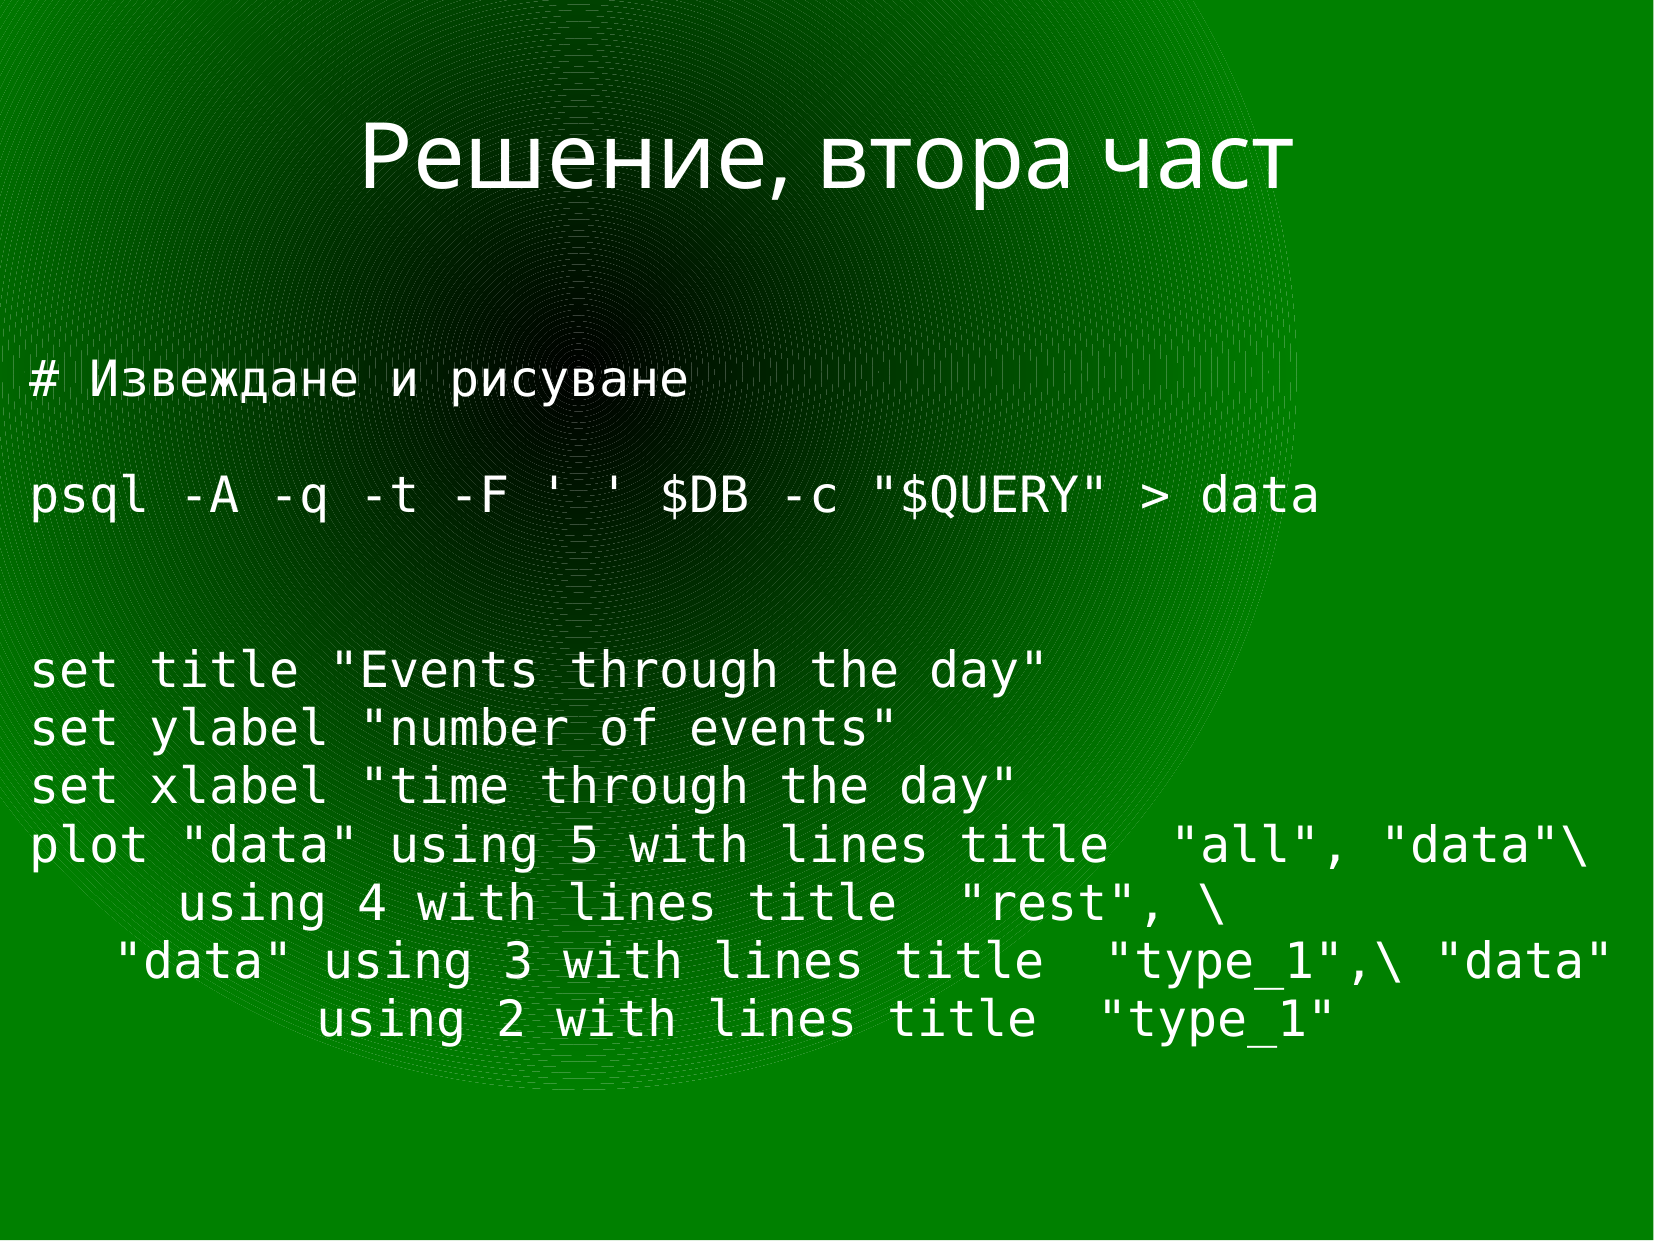

# Решение, втора част
# Извеждане и рисуване
psql -A -q -t -F ' ' $DB -c "$QUERY" > data
set title "Events through the day"
set ylabel "number of events"
set xlabel "time through the day"
plot "data" using 5 with lines title "all", "data"\ 		using 4 with lines title "rest", \
	"data" using 3 with lines title "type_1",\ "data" using 2 with lines title "type_1"